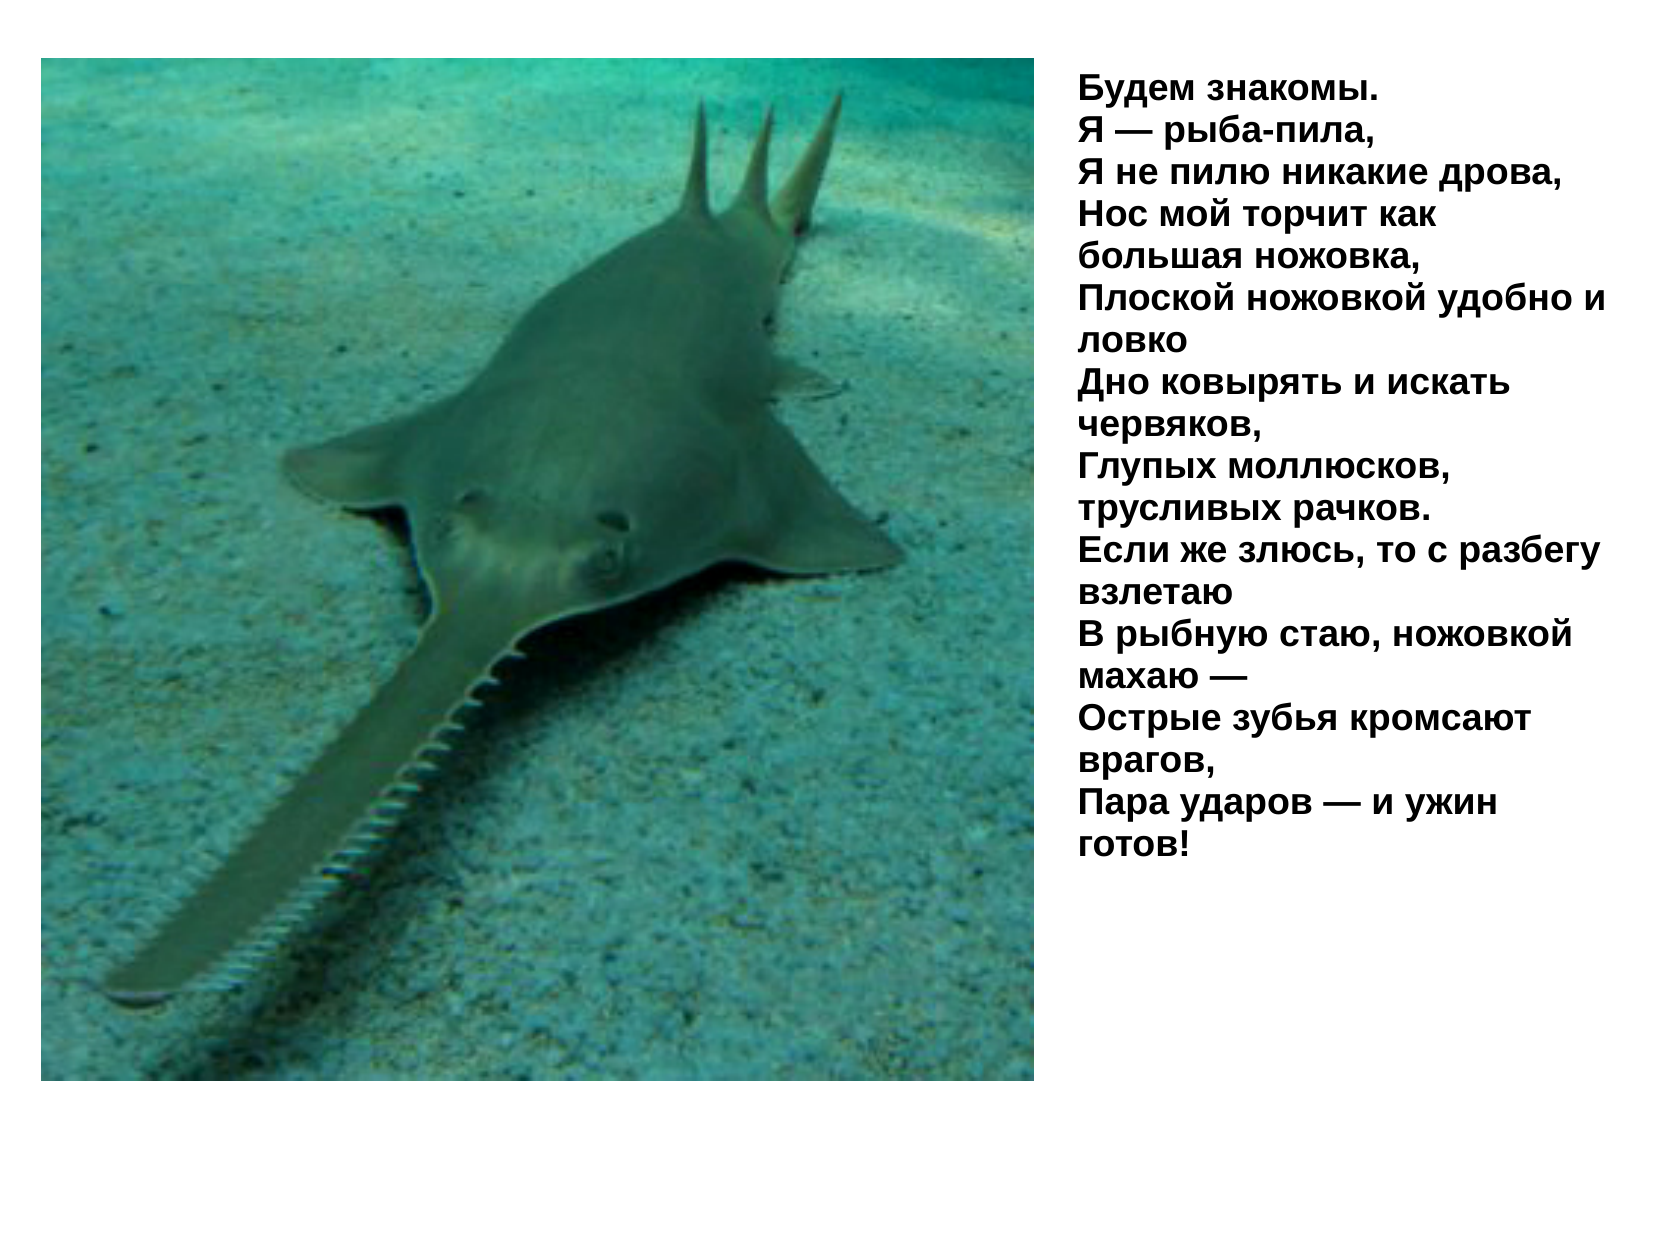

Будем знакомы.
Я — рыба-пила,
Я не пилю никакие дрова,
Нос мой торчит как большая ножовка,
Плоской ножовкой удобно и ловко
Дно ковырять и искать червяков,
Глупых моллюсков, трусливых рачков.
Если же злюсь, то с разбегу взлетаю
В рыбную стаю, ножовкой махаю —
Острые зубья кромсают врагов,
Пара ударов — и ужин готов!